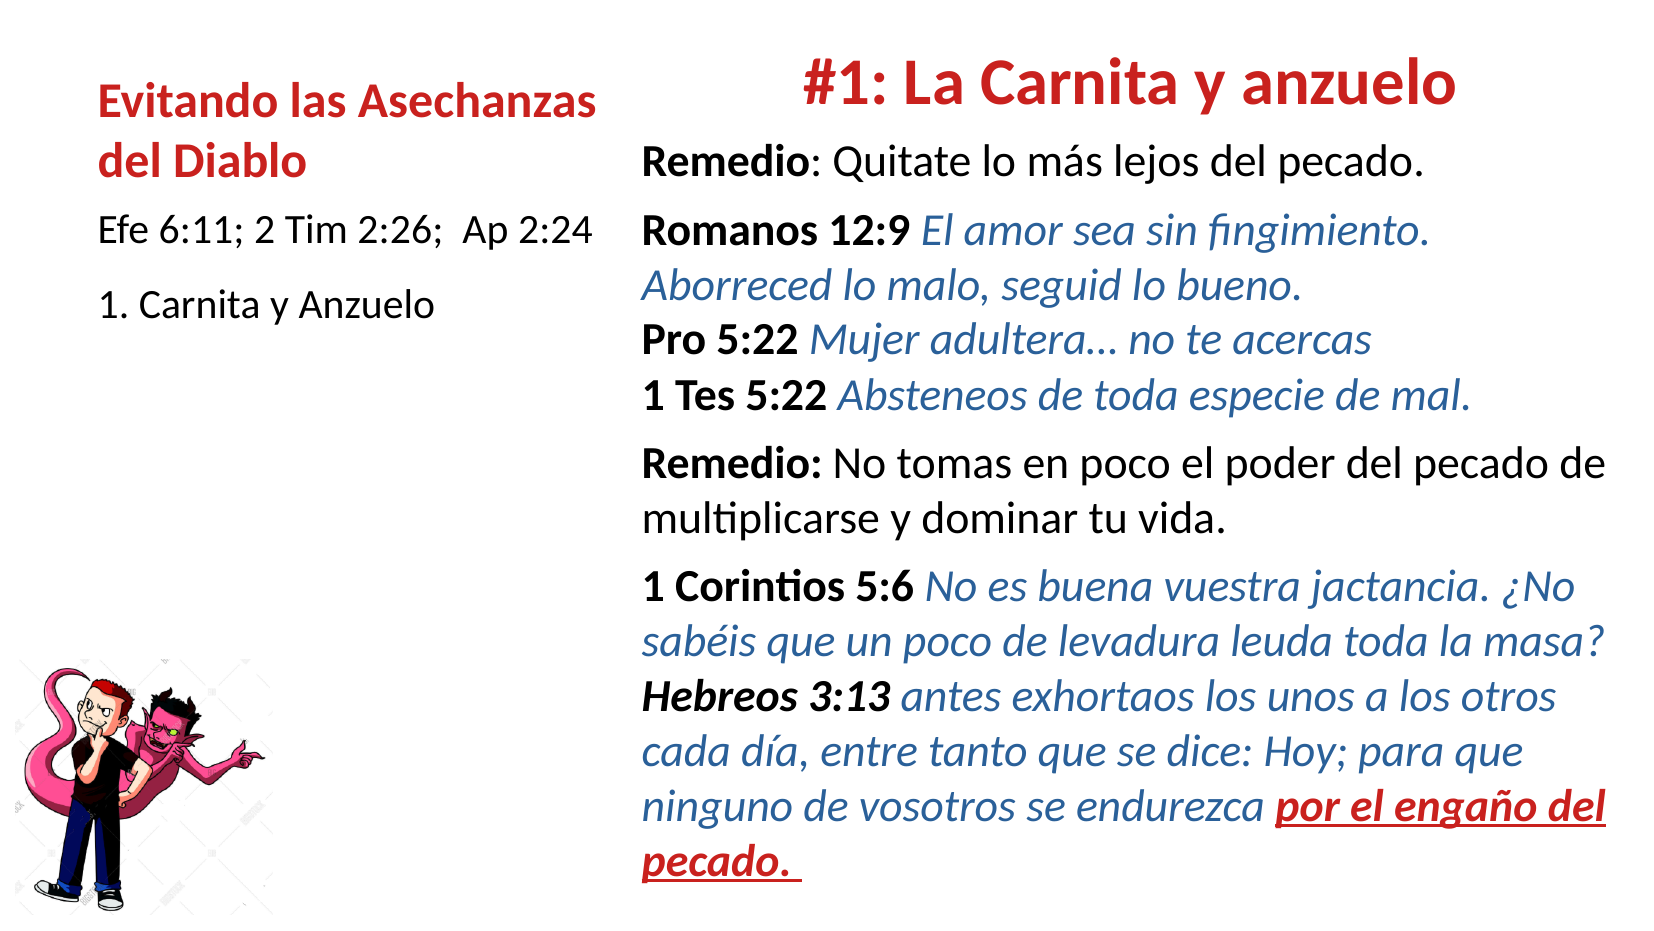

#1: La Carnita y anzuelo
Remedio: Quitate lo más lejos del pecado.
Romanos 12:9 El amor sea sin fingimiento. Aborreced lo malo, seguid lo bueno.
Pro 5:22 Mujer adultera… no te acercas
1 Tes 5:22 Absteneos de toda especie de mal.
Remedio: No tomas en poco el poder del pecado de multiplicarse y dominar tu vida.
1 Corintios 5:6 No es buena vuestra jactancia. ¿No sabéis que un poco de levadura leuda toda la masa?
Hebreos 3:13 antes exhortaos los unos a los otros cada día, entre tanto que se dice: Hoy; para que ninguno de vosotros se endurezca por el engaño del pecado.
# Evitando las Asechanzas del Diablo
Efe 6:11; 2 Tim 2:26; Ap 2:24
1. Carnita y Anzuelo